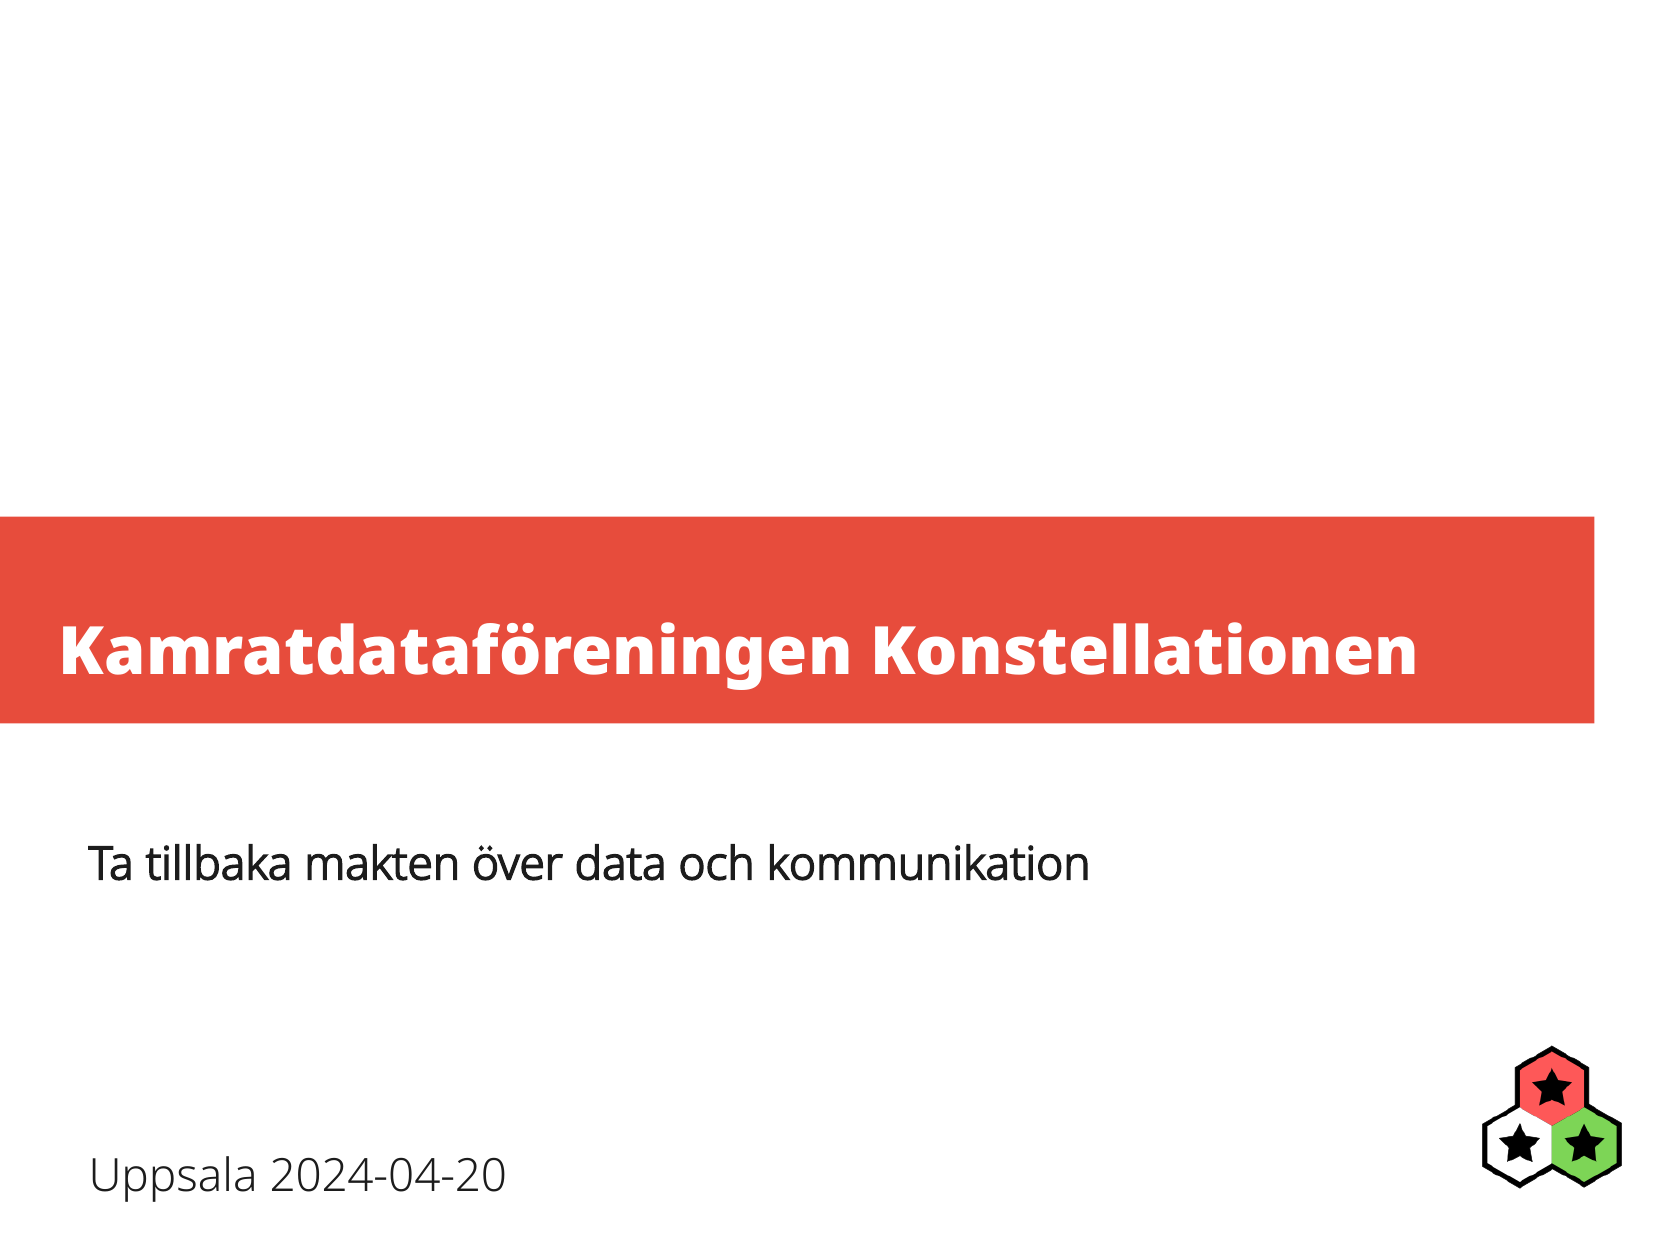

# Kamratdataföreningen Konstellationen
Ta tillbaka makten över data och kommunikation
Uppsala 2024-04-20